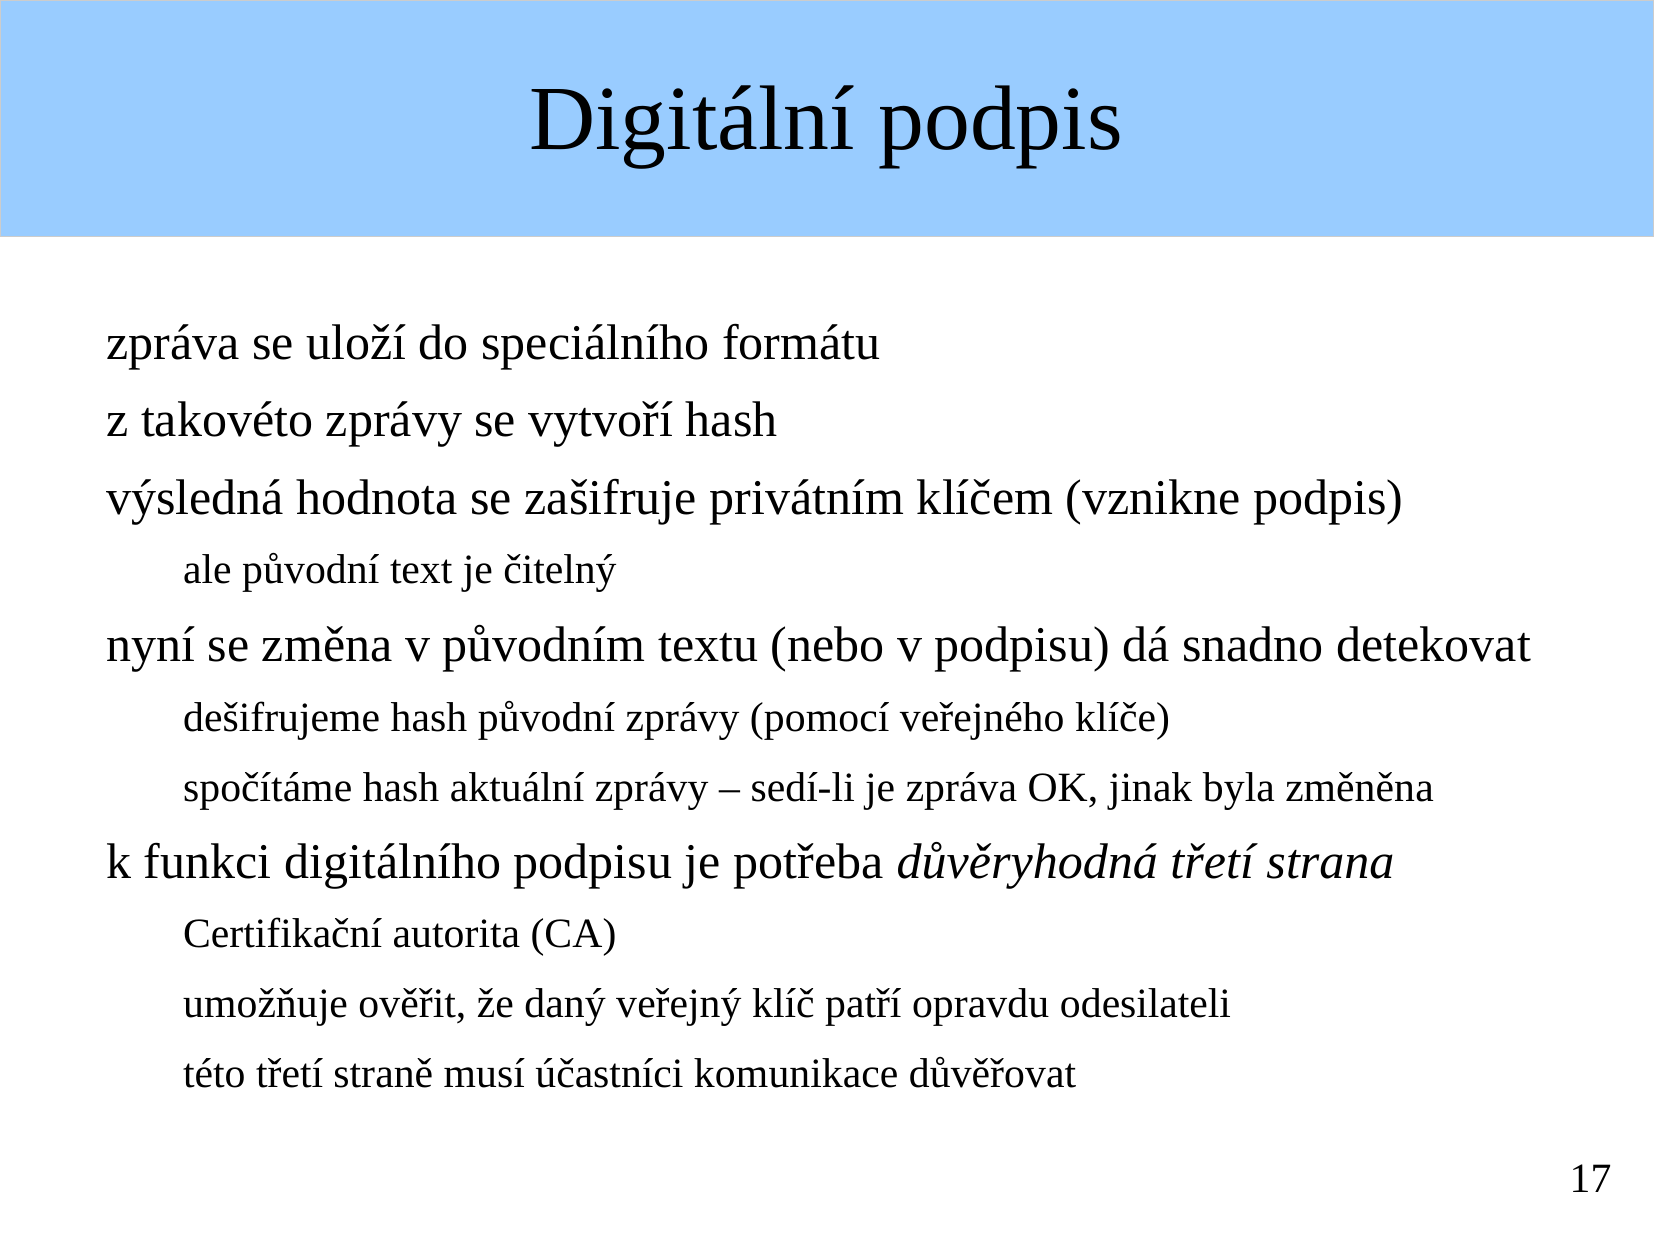

# Digitální podpis
zpráva se uloží do speciálního formátu
z takovéto zprávy se vytvoří hash
výsledná hodnota se zašifruje privátním klíčem (vznikne podpis)
ale původní text je čitelný
nyní se změna v původním textu (nebo v podpisu) dá snadno detekovat
dešifrujeme hash původní zprávy (pomocí veřejného klíče)
spočítáme hash aktuální zprávy – sedí-li je zpráva OK, jinak byla změněna
k funkci digitálního podpisu je potřeba důvěryhodná třetí strana
Certifikační autorita (CA)
umožňuje ověřit, že daný veřejný klíč patří opravdu odesilateli
této třetí straně musí účastníci komunikace důvěřovat